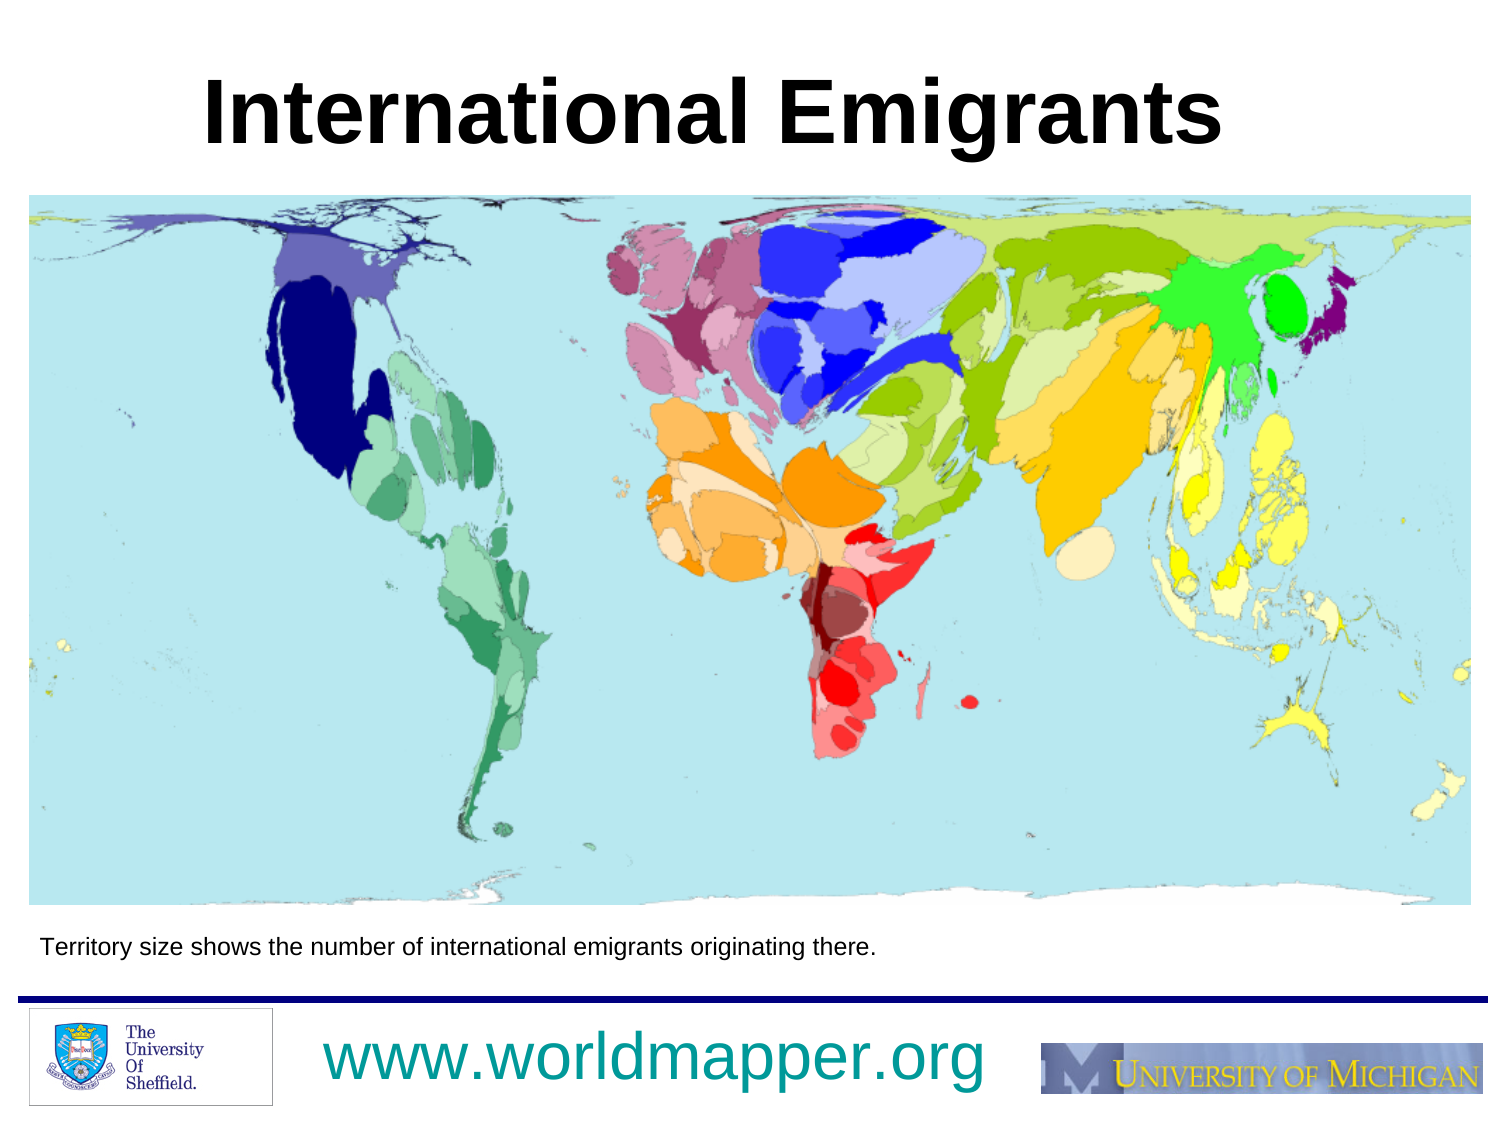

# International Emigrants
Territory size shows the number of international emigrants originating there.